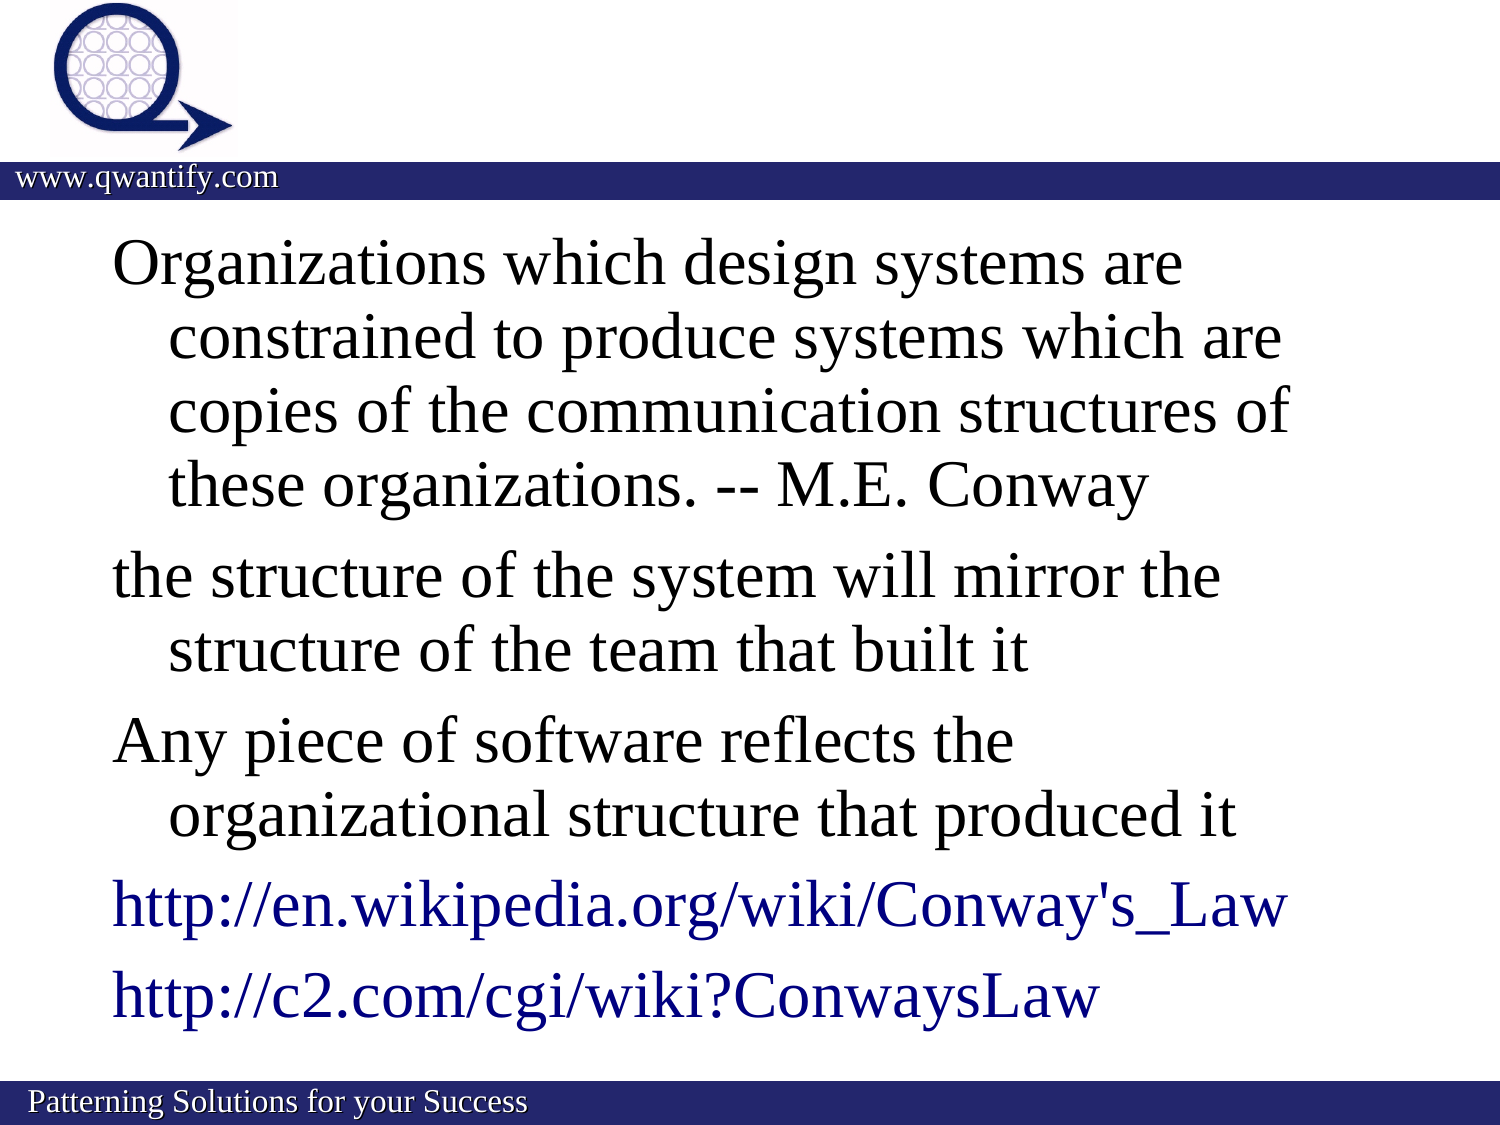

#
Organizations which design systems are constrained to produce systems which are copies of the communication structures of these organizations. -- M.E. Conway
the structure of the system will mirror the structure of the team that built it
Any piece of software reflects the organizational structure that produced it
http://en.wikipedia.org/wiki/Conway's_Law
http://c2.com/cgi/wiki?ConwaysLaw